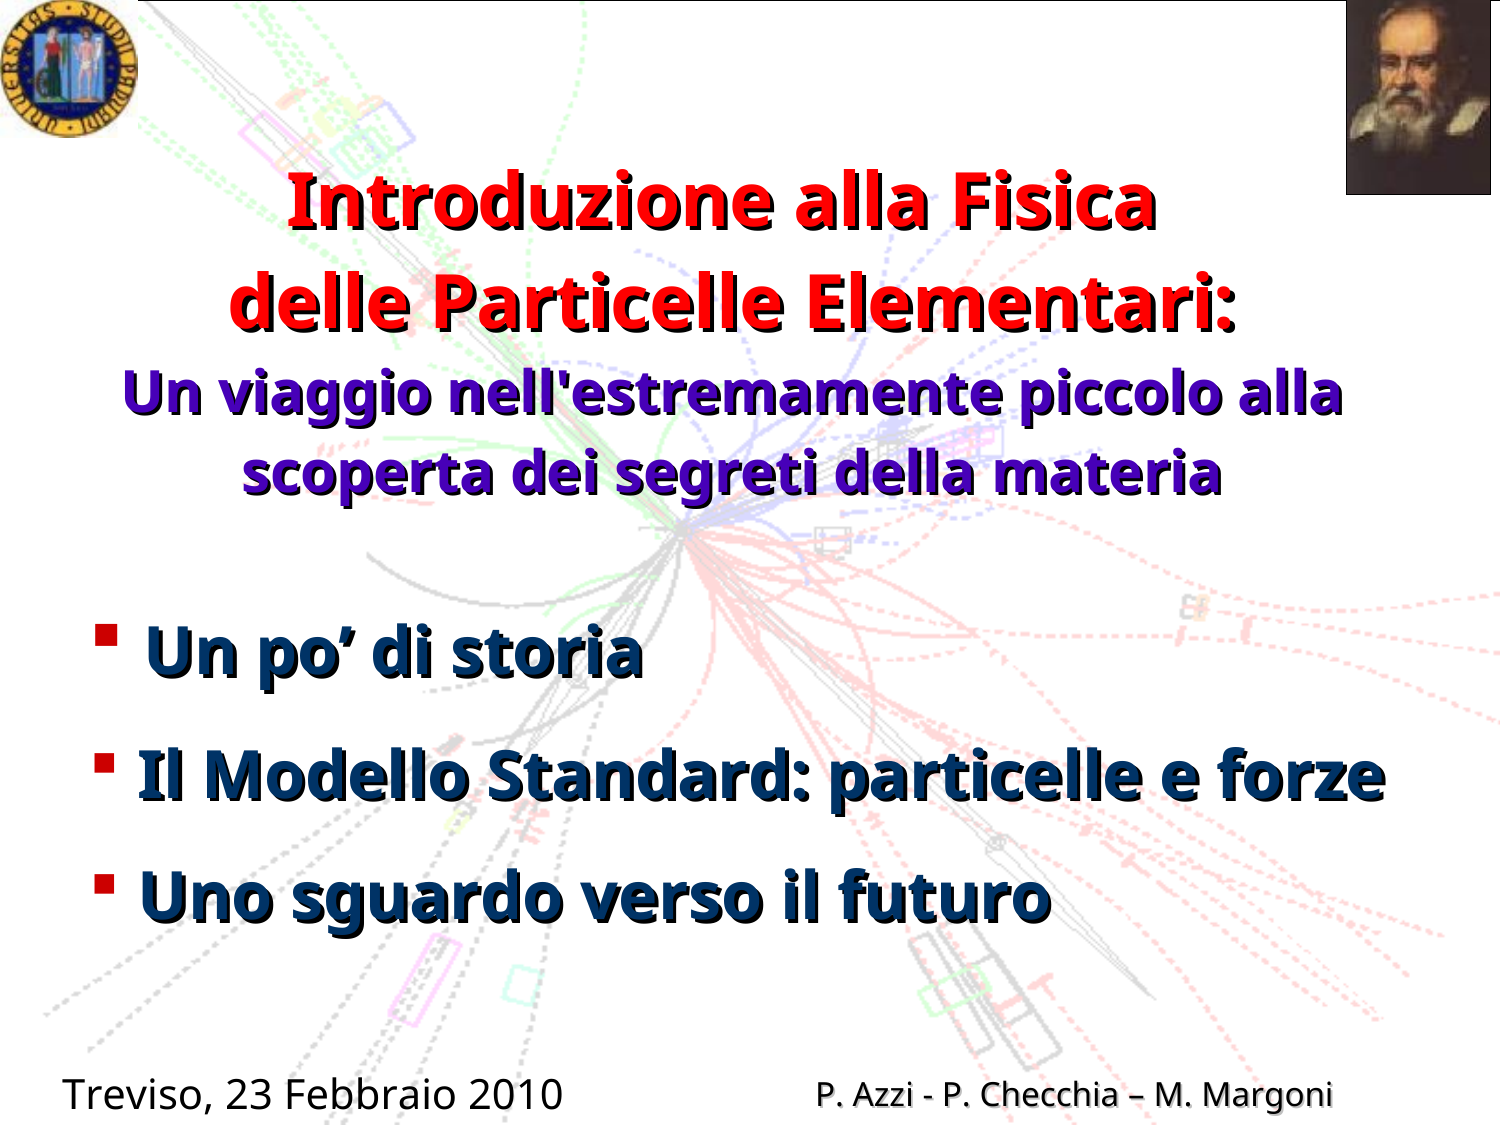

# Introduzione alla Fisica delle Particelle Elementari: Un viaggio nell'estremamente piccolo alla scoperta dei segreti della materia
 Un po’ di storia
 Il Modello Standard: particelle e forze
 Uno sguardo verso il futuro